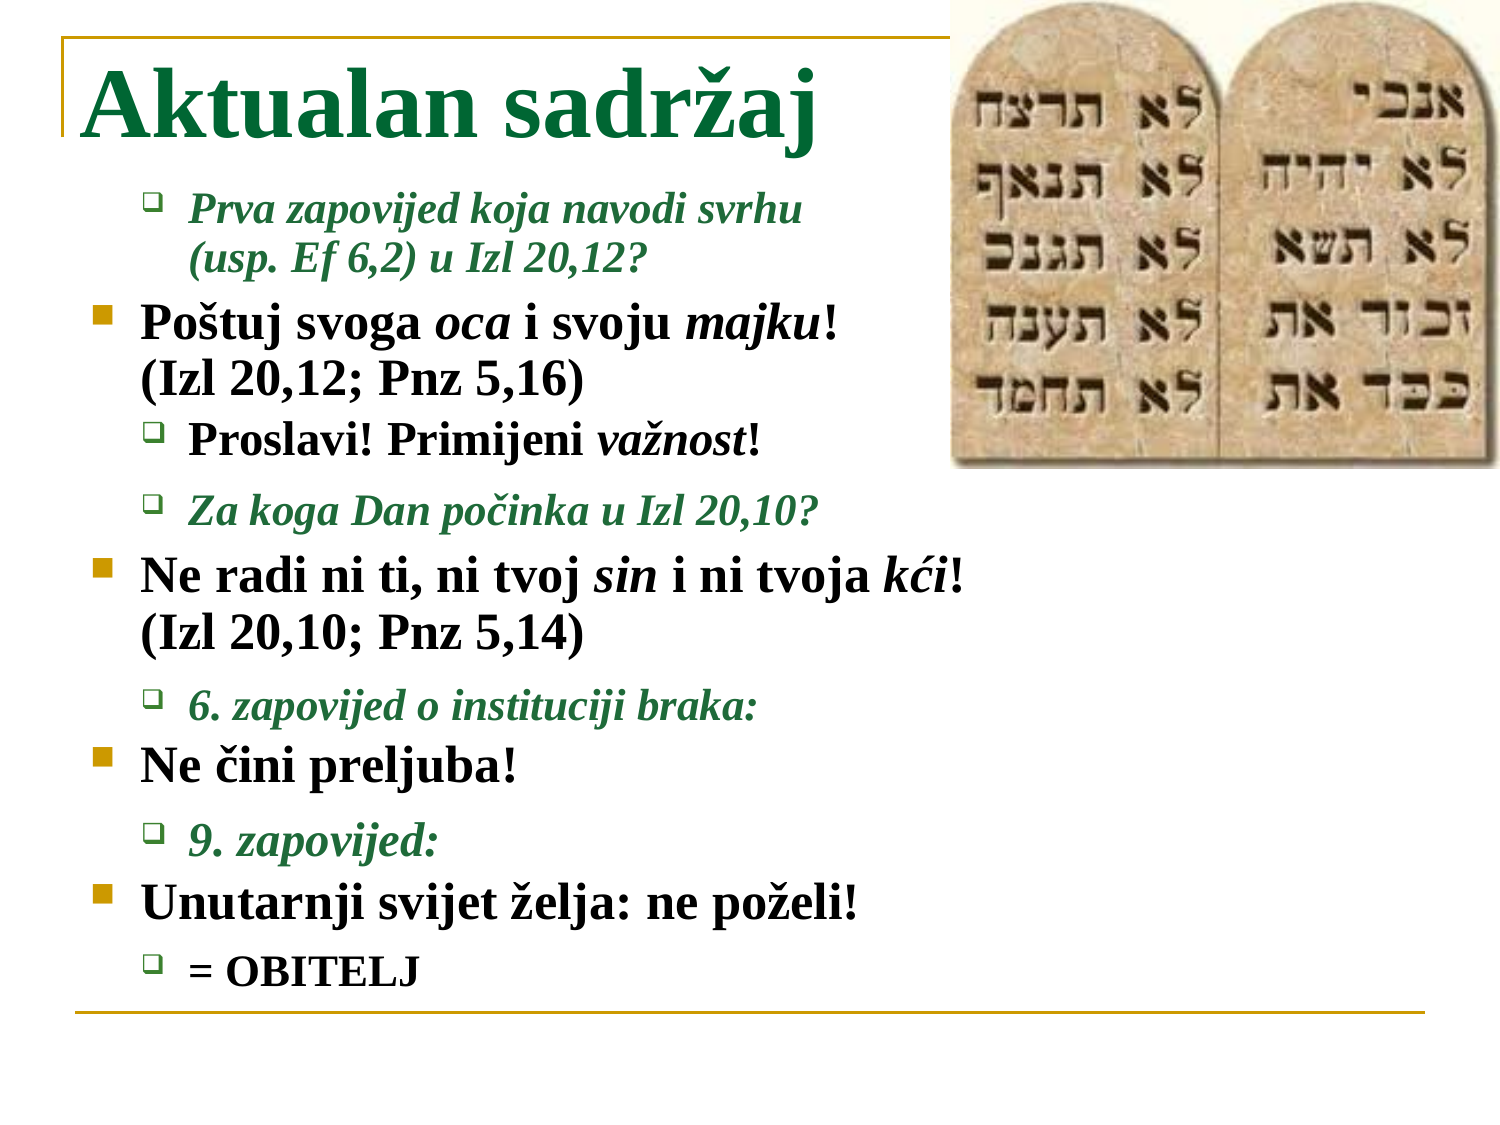

# Aktualan sadržaj
Prva zapovijed koja navodi svrhu
(usp. Ef 6,2) u Izl 20,12?
Poštuj svoga oca i svoju majku!
(Izl 20,12; Pnz 5,16)
Proslavi! Primijeni važnost!
Za koga Dan počinka u Izl 20,10?
Ne radi ni ti, ni tvoj sin i ni tvoja kći!
(Izl 20,10; Pnz 5,14)
6. zapovijed o instituciji braka:
Ne čini preljuba!
9. zapovijed:
Unutarnji svijet želja: ne poželi!
= OBITELJ